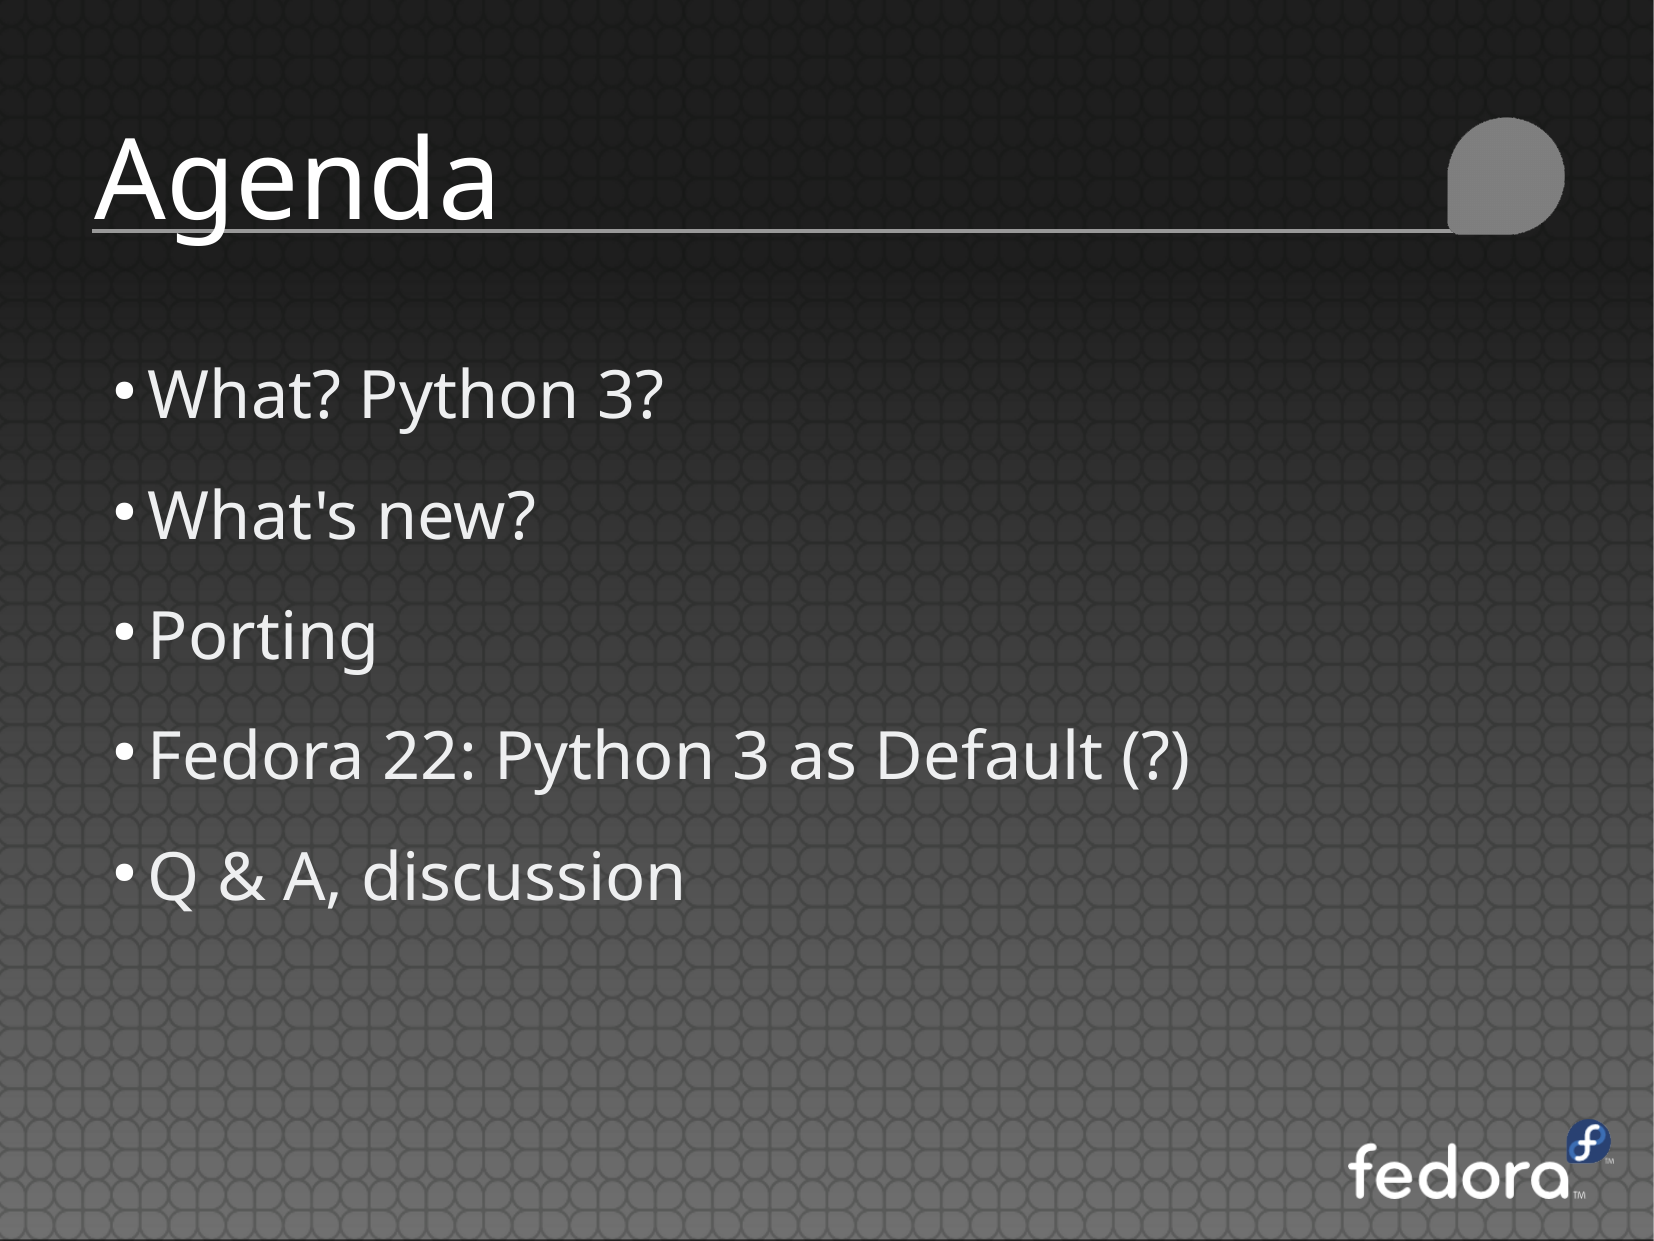

# Agenda
What? Python 3?
What's new?
Porting
Fedora 22: Python 3 as Default (?)
Q & A, discussion